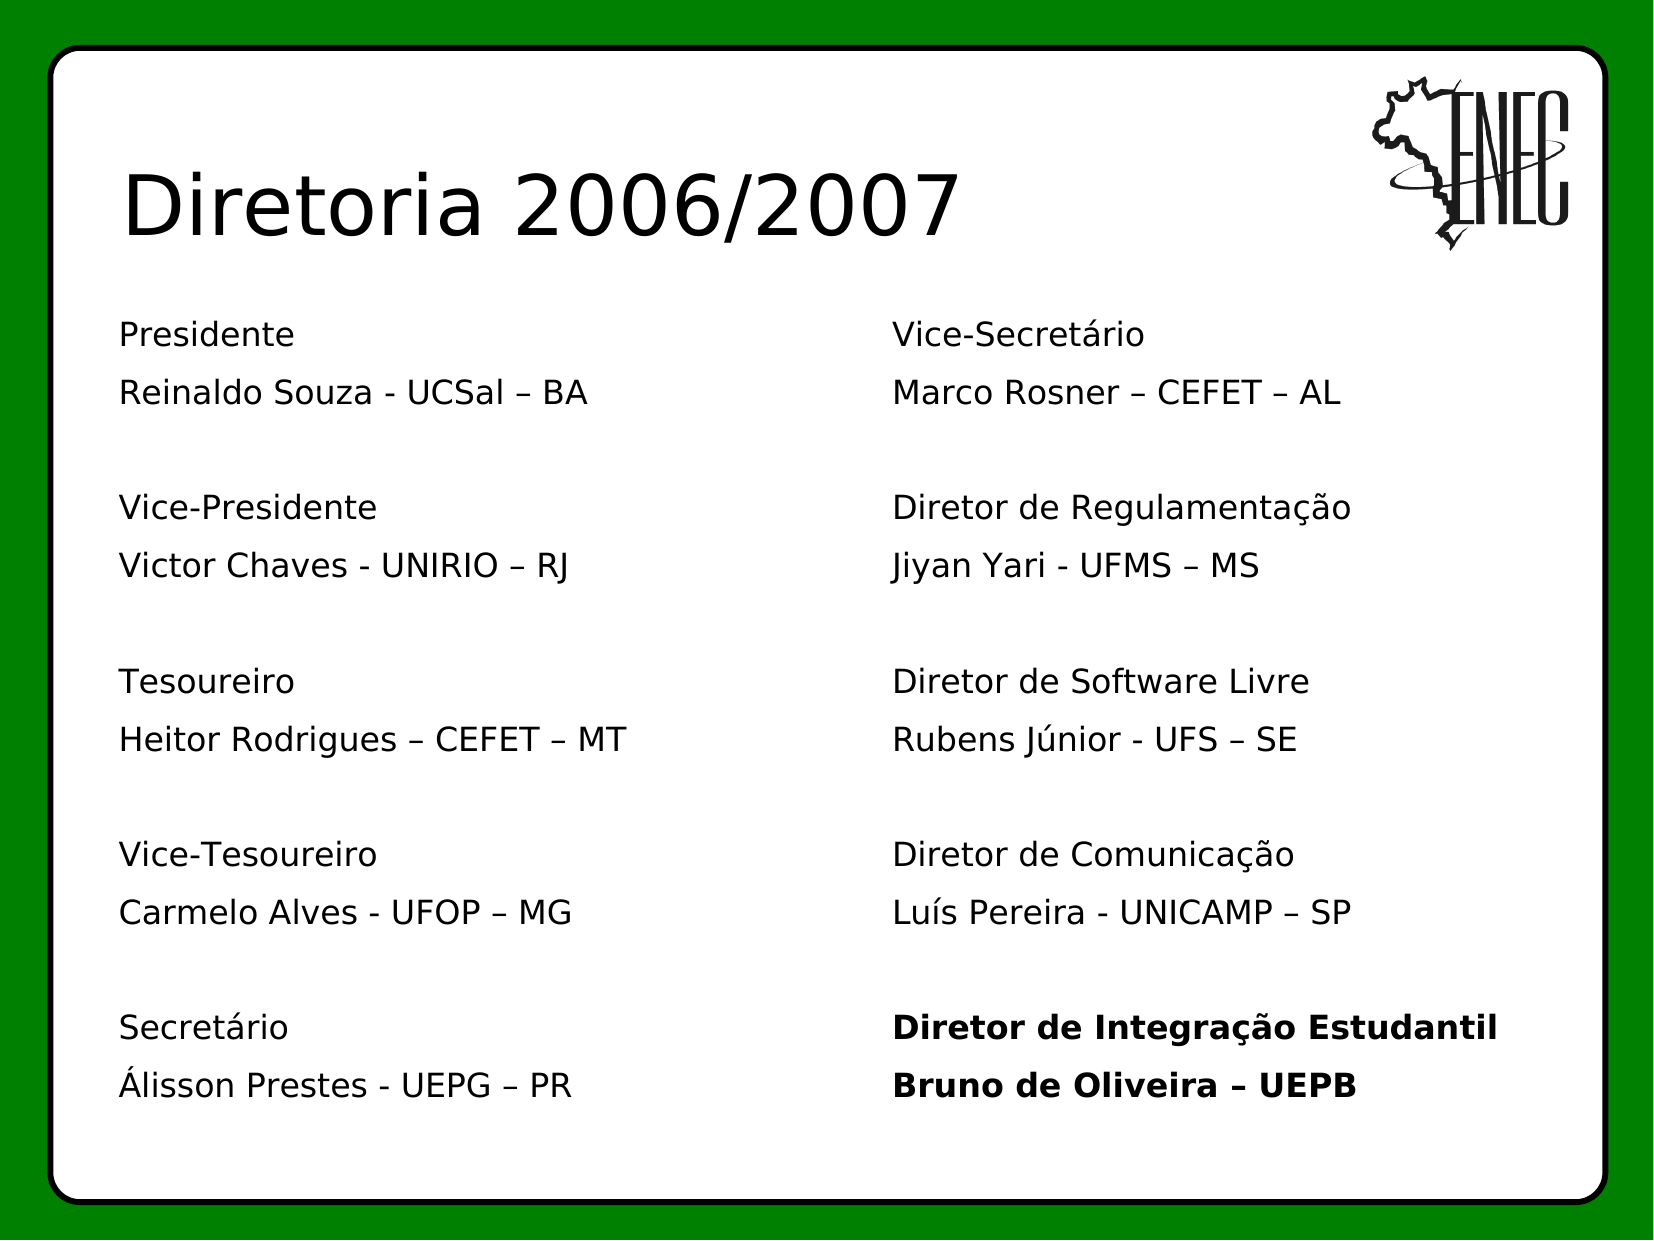

# Diretoria 2006/2007
Presidente
Reinaldo Souza - UCSal – BA
Vice-Presidente
Victor Chaves - UNIRIO – RJ
Tesoureiro
Heitor Rodrigues – CEFET – MT
Vice-Tesoureiro
Carmelo Alves - UFOP – MG
Secretário
Álisson Prestes - UEPG – PR
Vice-Secretário
Marco Rosner – CEFET – AL
Diretor de Regulamentação
Jiyan Yari - UFMS – MS
Diretor de Software Livre
Rubens Júnior - UFS – SE
Diretor de Comunicação
Luís Pereira - UNICAMP – SP
Diretor de Integração Estudantil
Bruno de Oliveira – UEPB